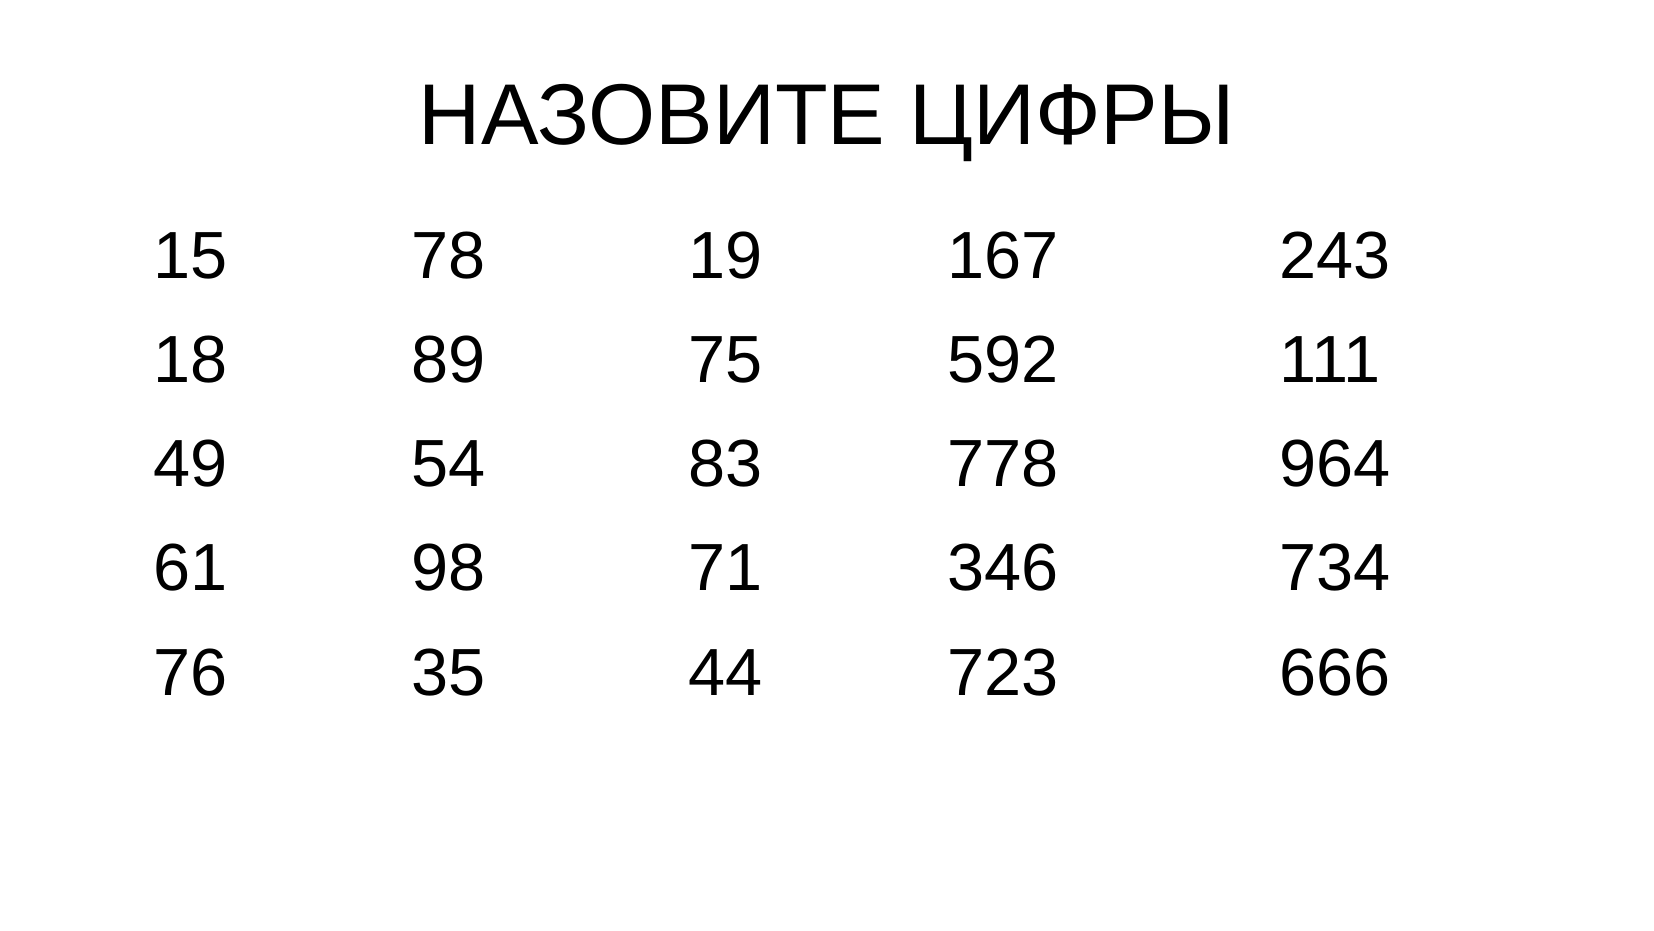

# НАЗОВИТЕ ЦИФРЫ
15 78 19 167 243
18 89 75 592 111
49 54 83 778 964
61 98 71 346 734
76 35 44 723 666